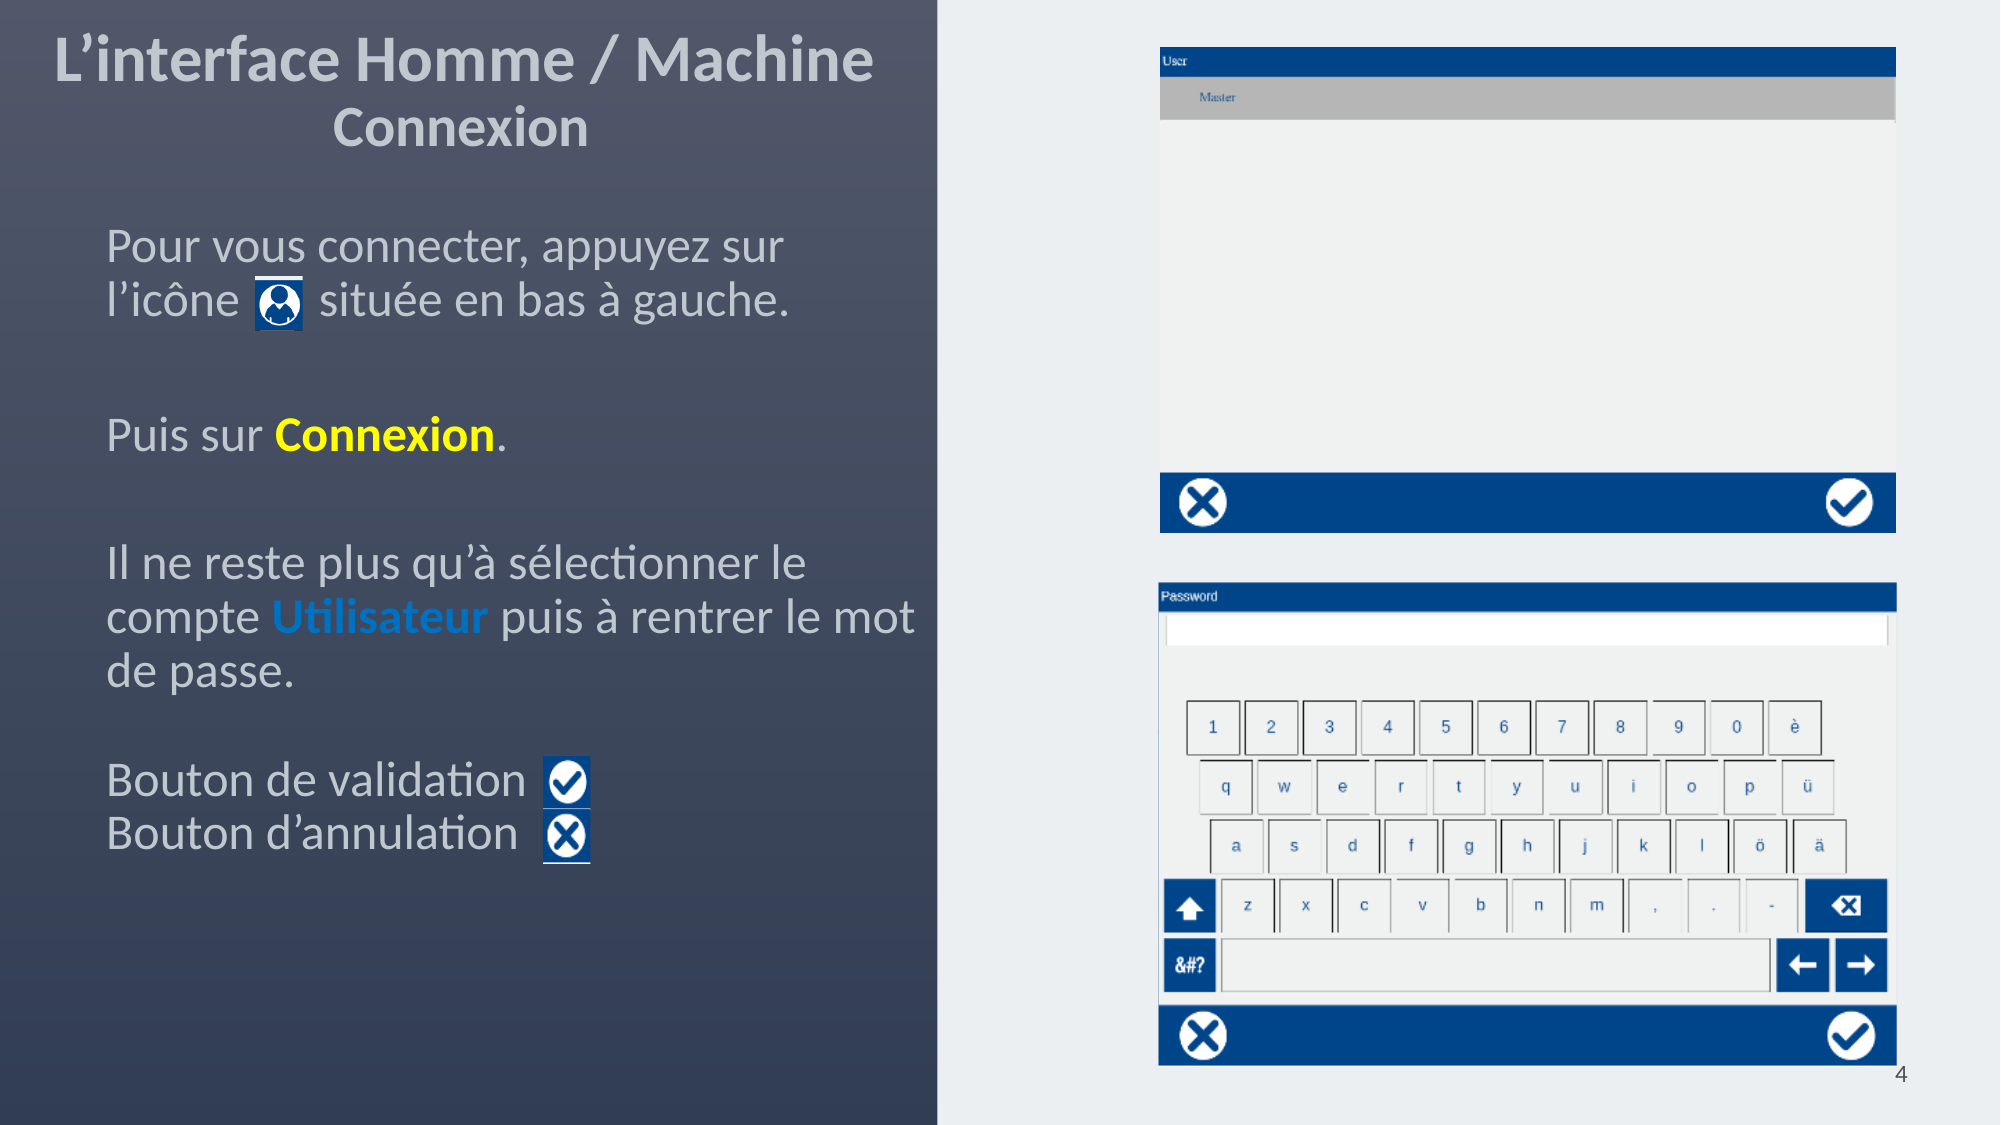

L’interface Homme / Machine
Connexion
# Pour vous connecter, appuyez sur l’icône située en bas à gauche.
Puis sur Connexion.
Il ne reste plus qu’à sélectionner le compte Utilisateur puis à rentrer le mot de passe.
Bouton de validation
Bouton d’annulation
4